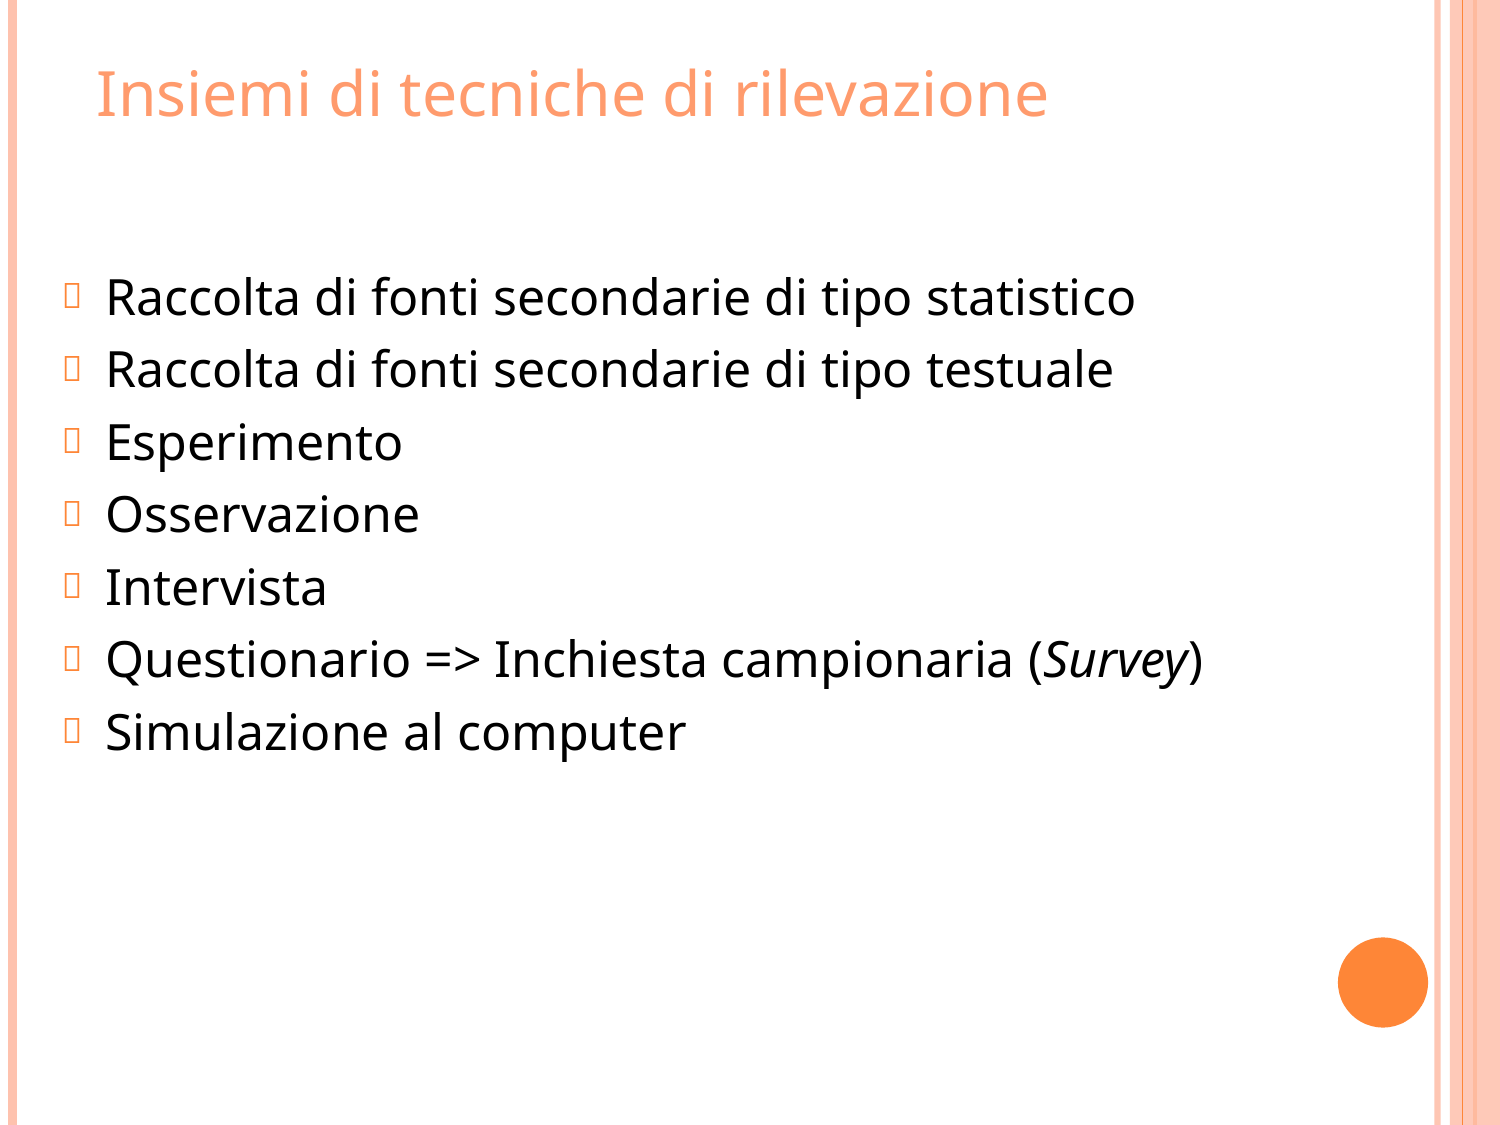

# Insiemi di tecniche di rilevazione
Raccolta di fonti secondarie di tipo statistico
Raccolta di fonti secondarie di tipo testuale
Esperimento
Osservazione
Intervista
Questionario => Inchiesta campionaria (Survey)
Simulazione al computer